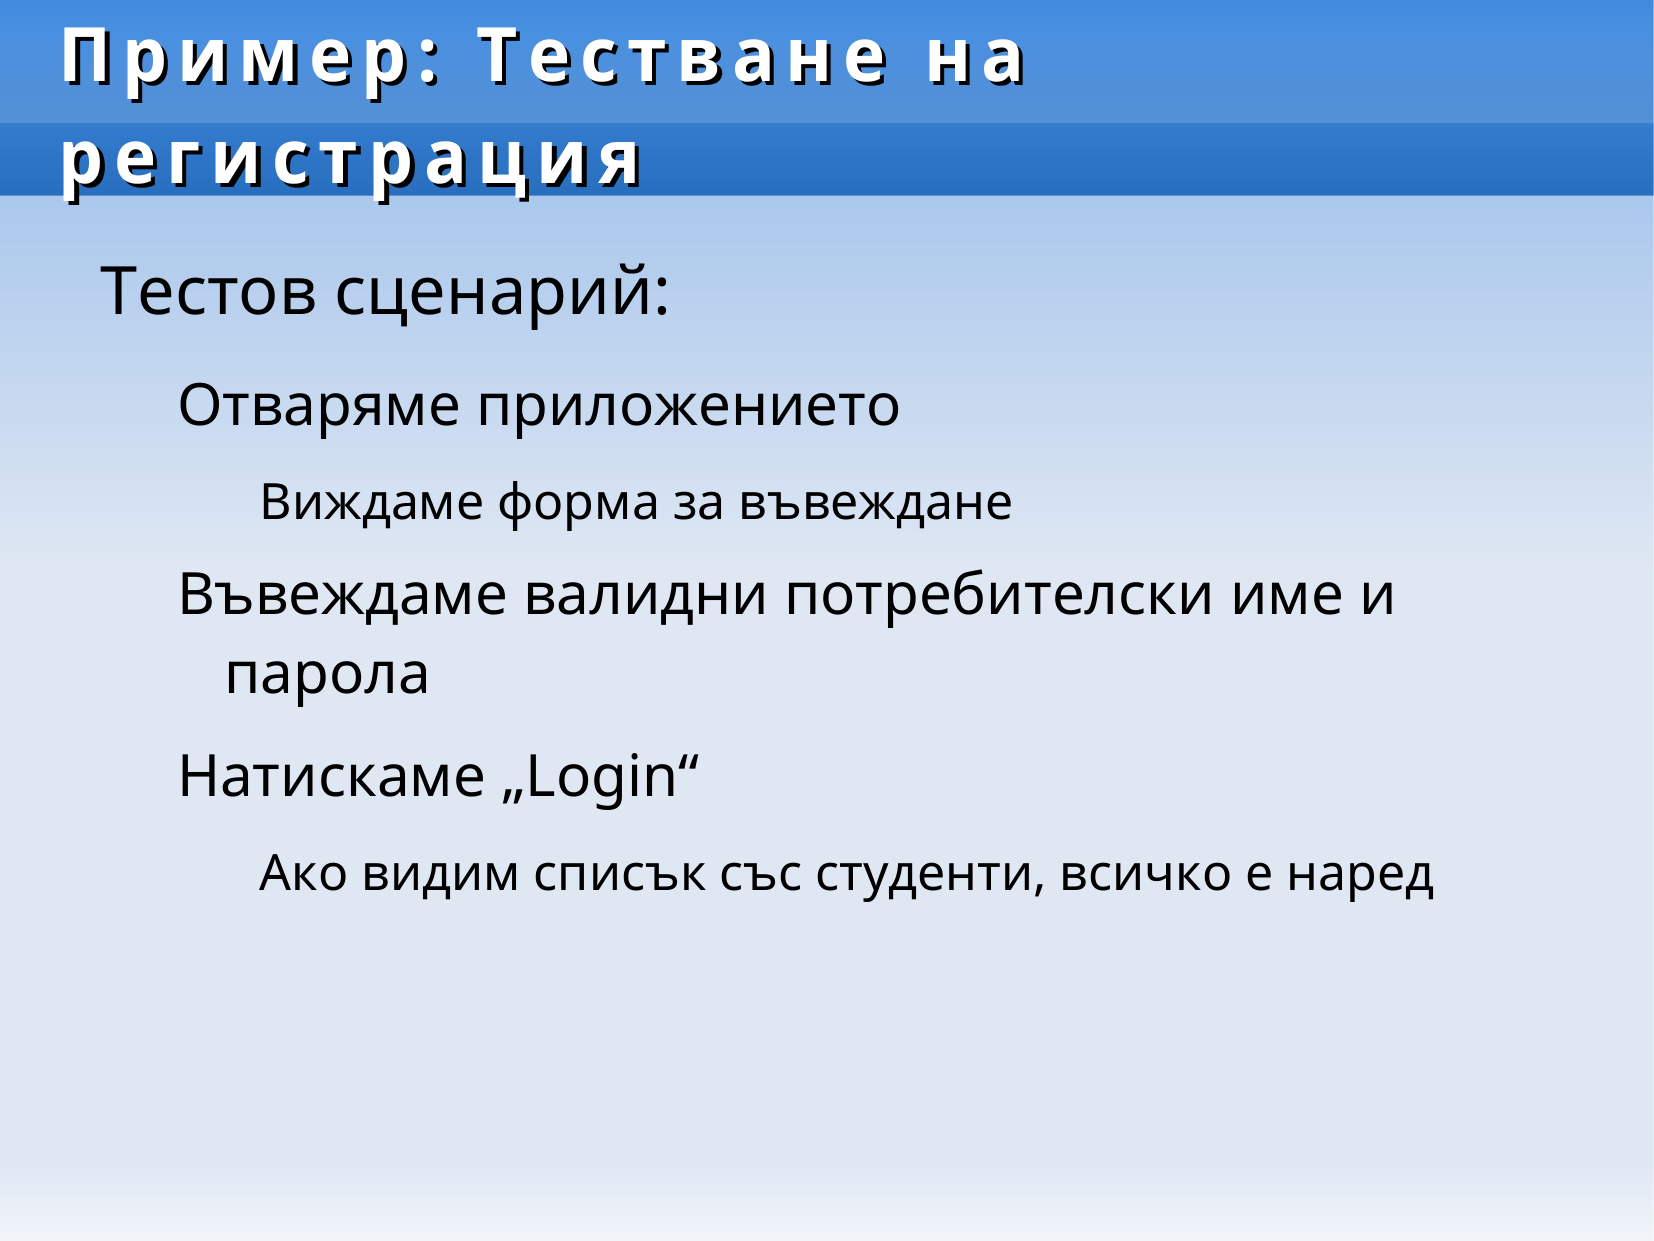

# Пример: Тестване на регистрация
Тестов сценарий:
Отваряме приложението
Виждаме форма за въвеждане
Въвеждаме валидни потребителски име и парола
Натискаме „Login“
Ако видим списък със студенти, всичко е наред